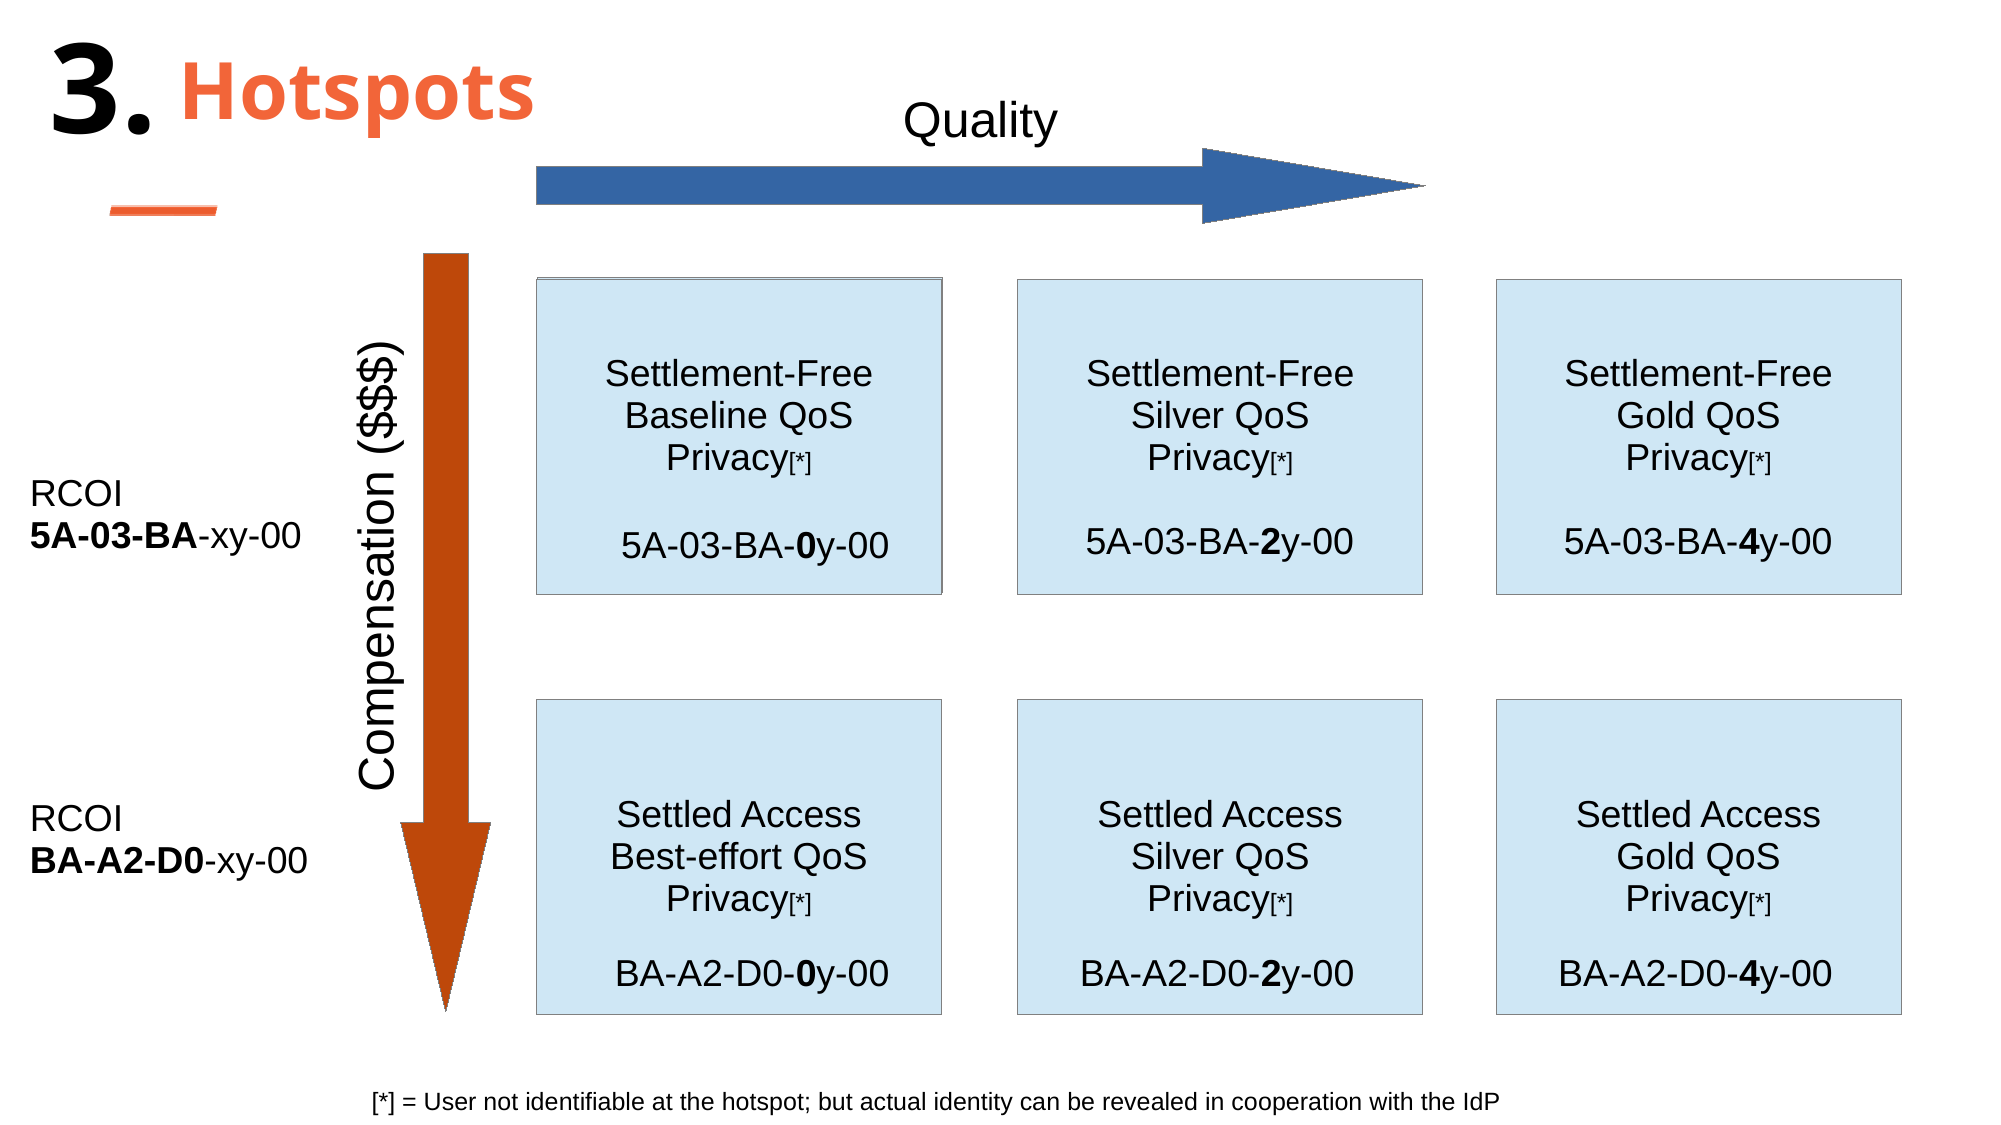

3.
Hotspots
Quality
Settlement-Free
Best-effort QoS
Privacy[*]
Settlement-Free
Baseline QoS
Privacy[*]
Settlement-Free
Silver QoS
Privacy[*]
Settlement-Free
Gold QoS
Privacy[*]
RCOI
5A-03-BA-xy-00
Compensation ($$$)
5A-03-BA-2y-00
5A-03-BA-4y-00
5A-03-BA-0y-00
Settled Access
Best-effort QoS
Privacy[*]
Settled Access
Silver QoS
Privacy[*]
Settled Access
Gold QoS
Privacy[*]
RCOI
BA-A2-D0-xy-00
BA-A2-D0-0y-00
BA-A2-D0-2y-00
BA-A2-D0-4y-00
[*] = User not identifiable at the hotspot; but actual identity can be revealed in cooperation with the IdP